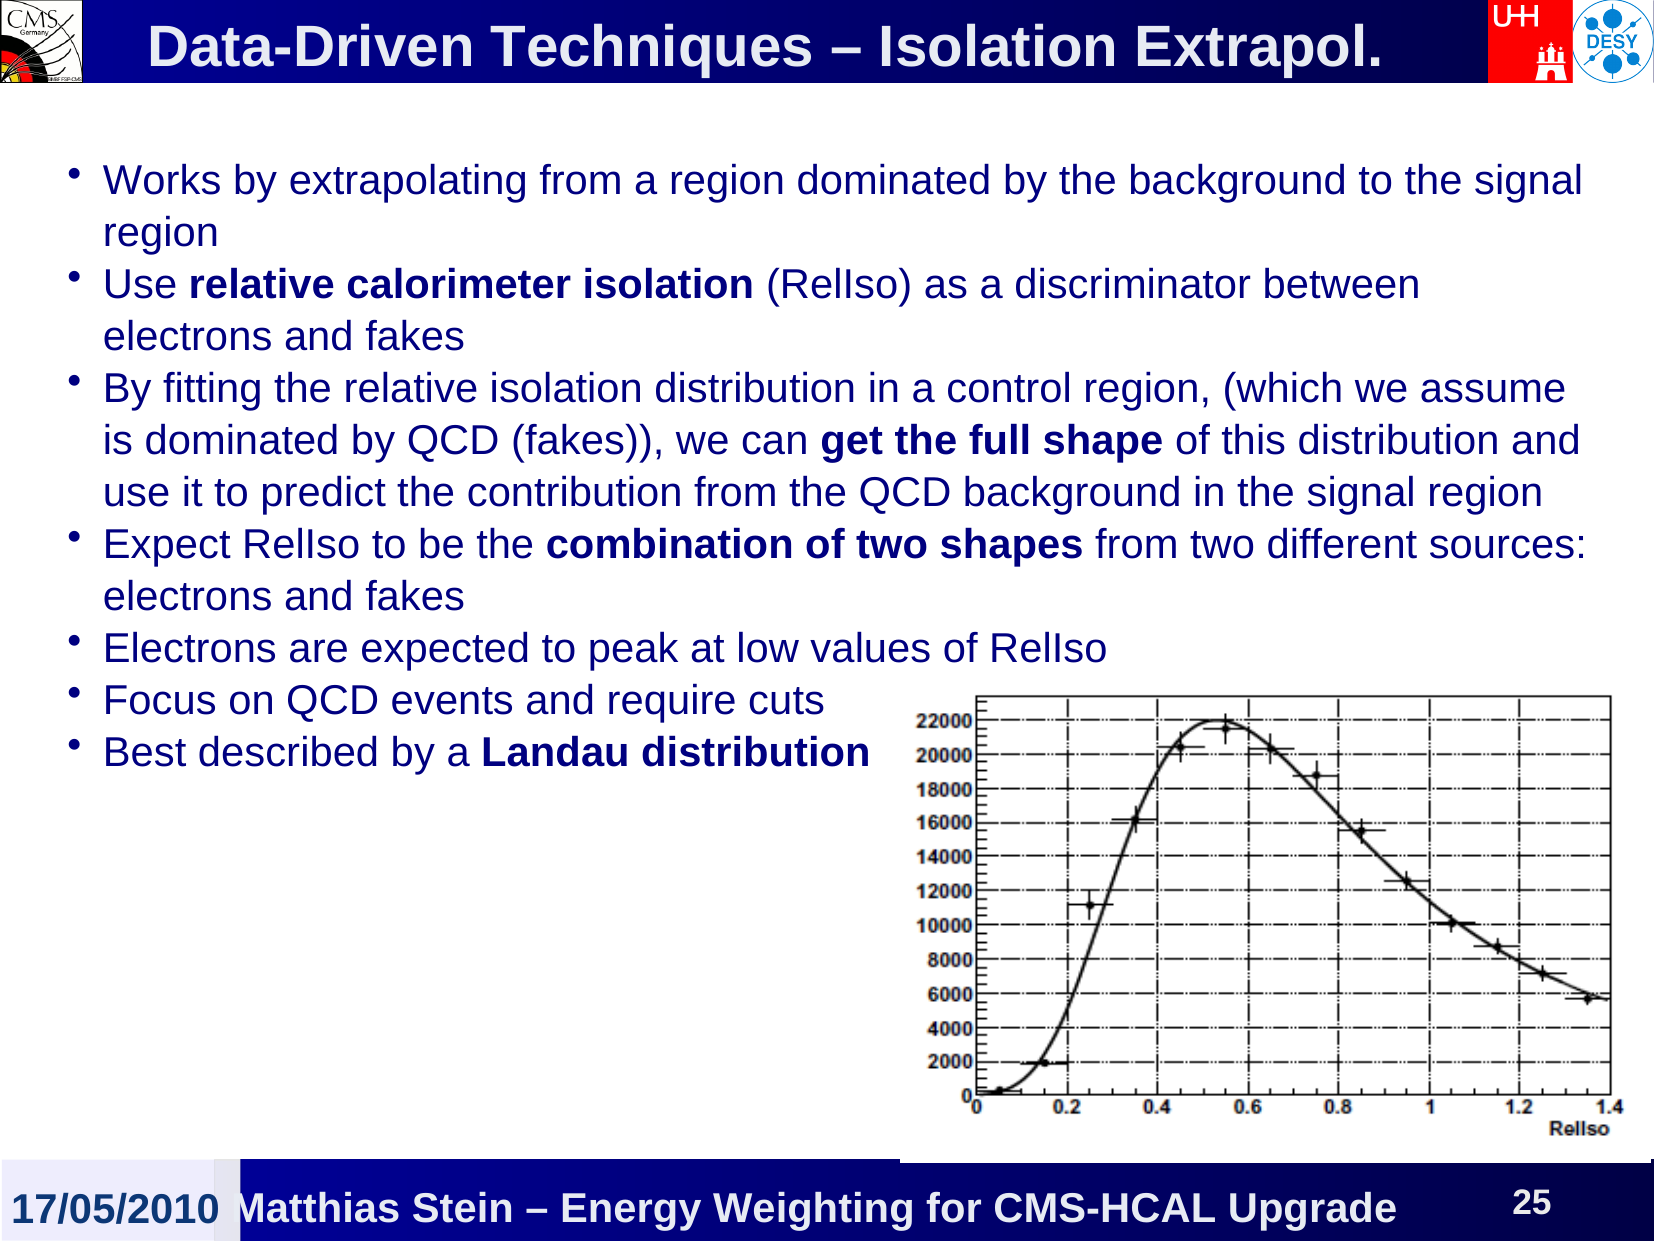

# Data-Driven Techniques – Isolation Extrapol.
Works by extrapolating from a region dominated by the background to the signal region
Use relative calorimeter isolation (RelIso) as a discriminator between electrons and fakes
By fitting the relative isolation distribution in a control region, (which we assume is dominated by QCD (fakes)), we can get the full shape of this distribution and use it to predict the contribution from the QCD background in the signal region
Expect RelIso to be the combination of two shapes from two different sources: electrons and fakes
Electrons are expected to peak at low values of RelIso
Focus on QCD events and require cuts
Best described by a Landau distribution